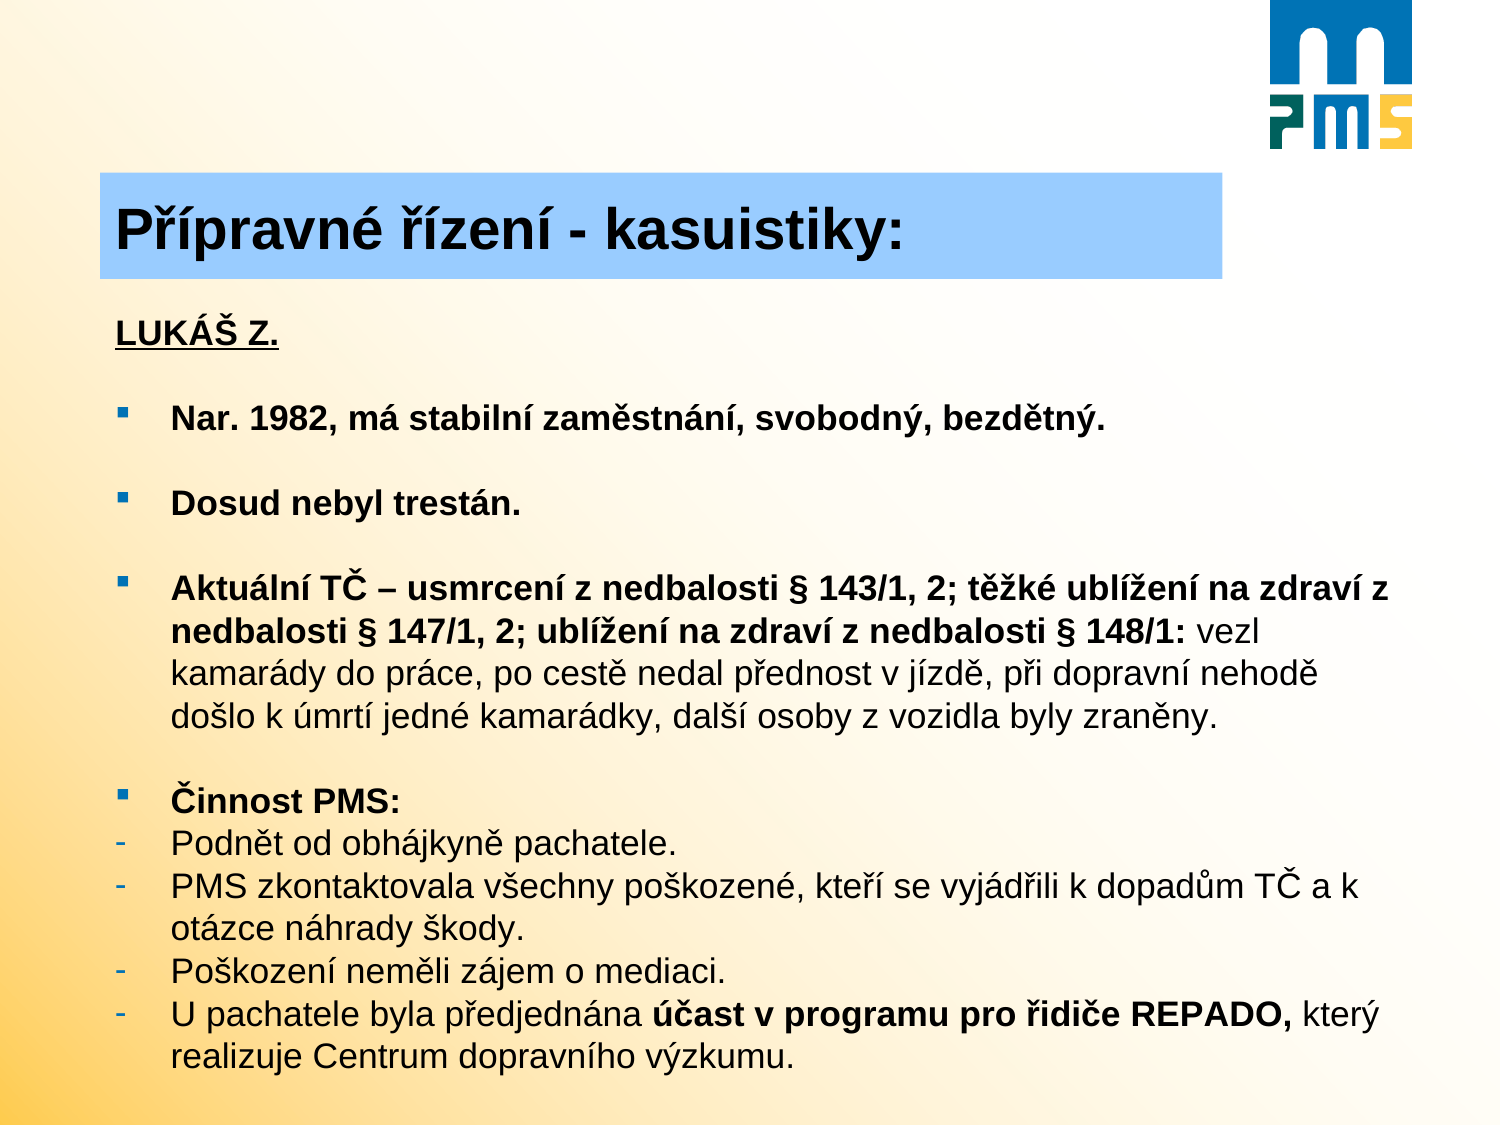

Přípravné řízení - kasuistiky:
LUKÁŠ Z.
Nar. 1982, má stabilní zaměstnání, svobodný, bezdětný.
Dosud nebyl trestán.
Aktuální TČ – usmrcení z nedbalosti § 143/1, 2; těžké ublížení na zdraví z nedbalosti § 147/1, 2; ublížení na zdraví z nedbalosti § 148/1: vezl kamarády do práce, po cestě nedal přednost v jízdě, při dopravní nehodě došlo k úmrtí jedné kamarádky, další osoby z vozidla byly zraněny.
Činnost PMS:
Podnět od obhájkyně pachatele.
PMS zkontaktovala všechny poškozené, kteří se vyjádřili k dopadům TČ a k otázce náhrady škody.
Poškození neměli zájem o mediaci.
U pachatele byla předjednána účast v programu pro řidiče REPADO, který realizuje Centrum dopravního výzkumu.